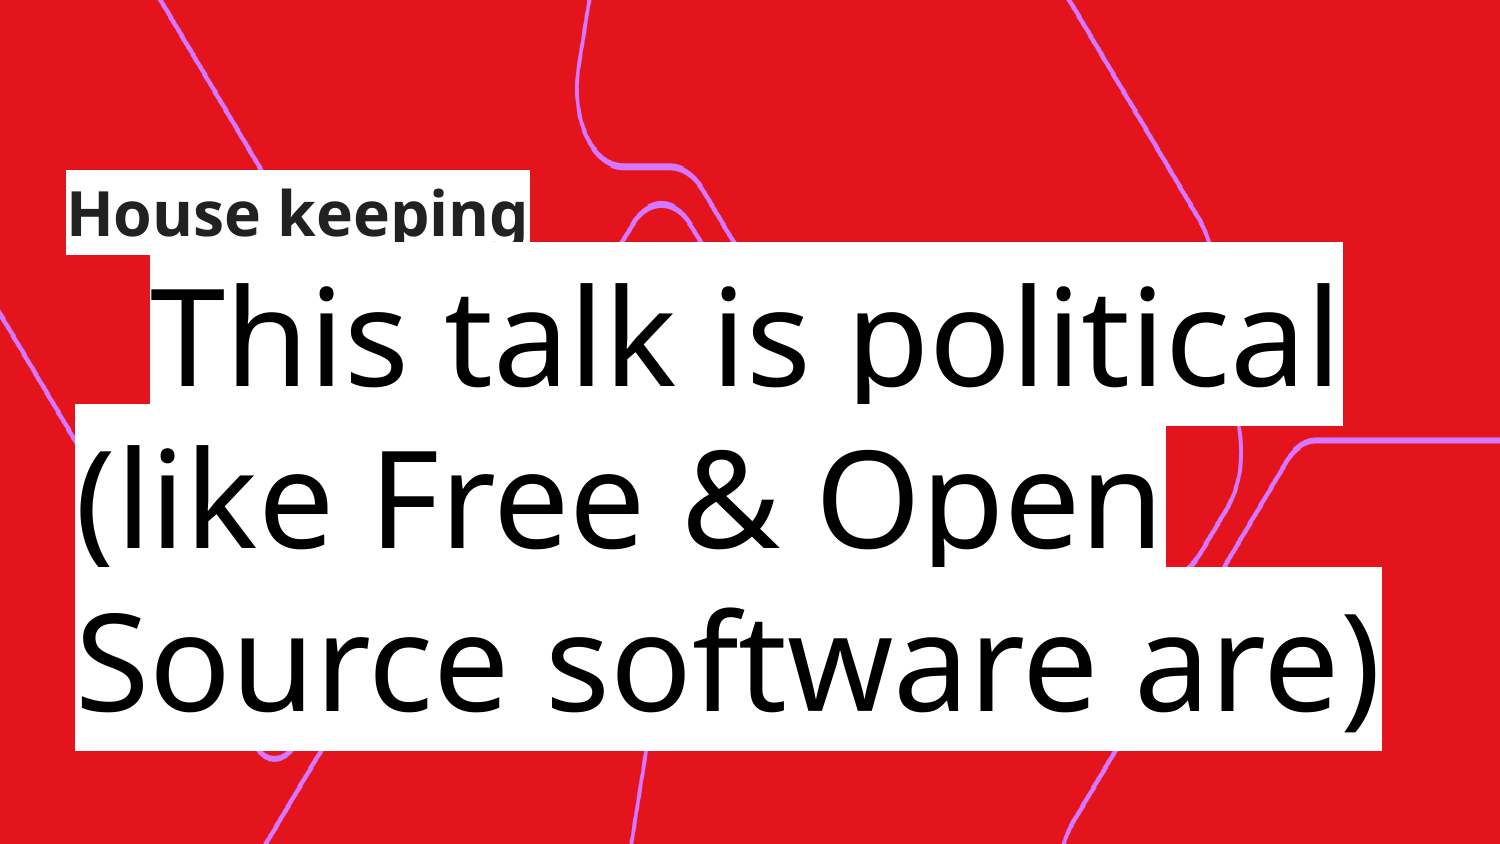

# House keeping
This talk is political
(like Free & Open Source software are)